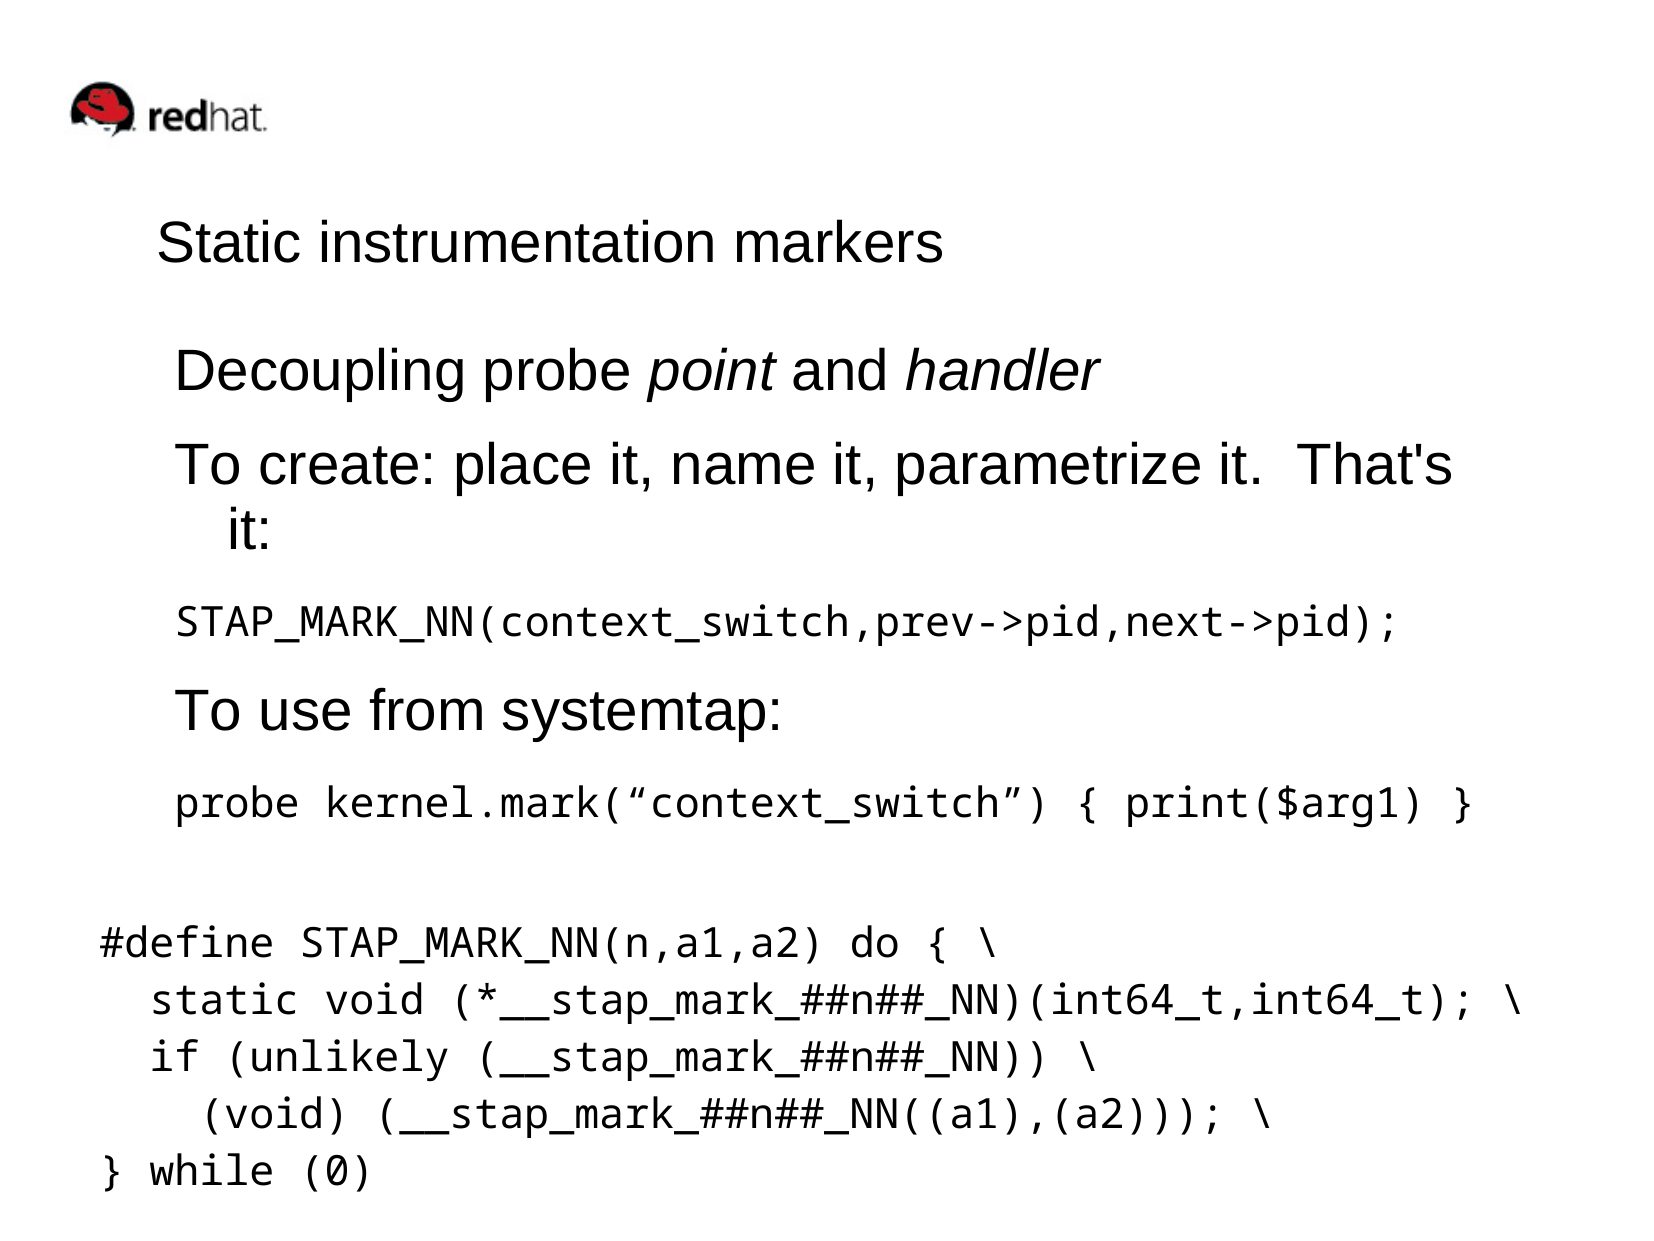

# Static instrumentation markers
Decoupling probe point and handler
To create: place it, name it, parametrize it. That's it:
STAP_MARK_NN(context_switch,prev->pid,next->pid);
To use from systemtap:
probe kernel.mark(“context_switch”) { print($arg1) }
#define STAP_MARK_NN(n,a1,a2) do { \
 static void (*__stap_mark_##n##_NN)(int64_t,int64_t); \
 if (unlikely (__stap_mark_##n##_NN)) \
 (void) (__stap_mark_##n##_NN((a1),(a2))); \
} while (0)